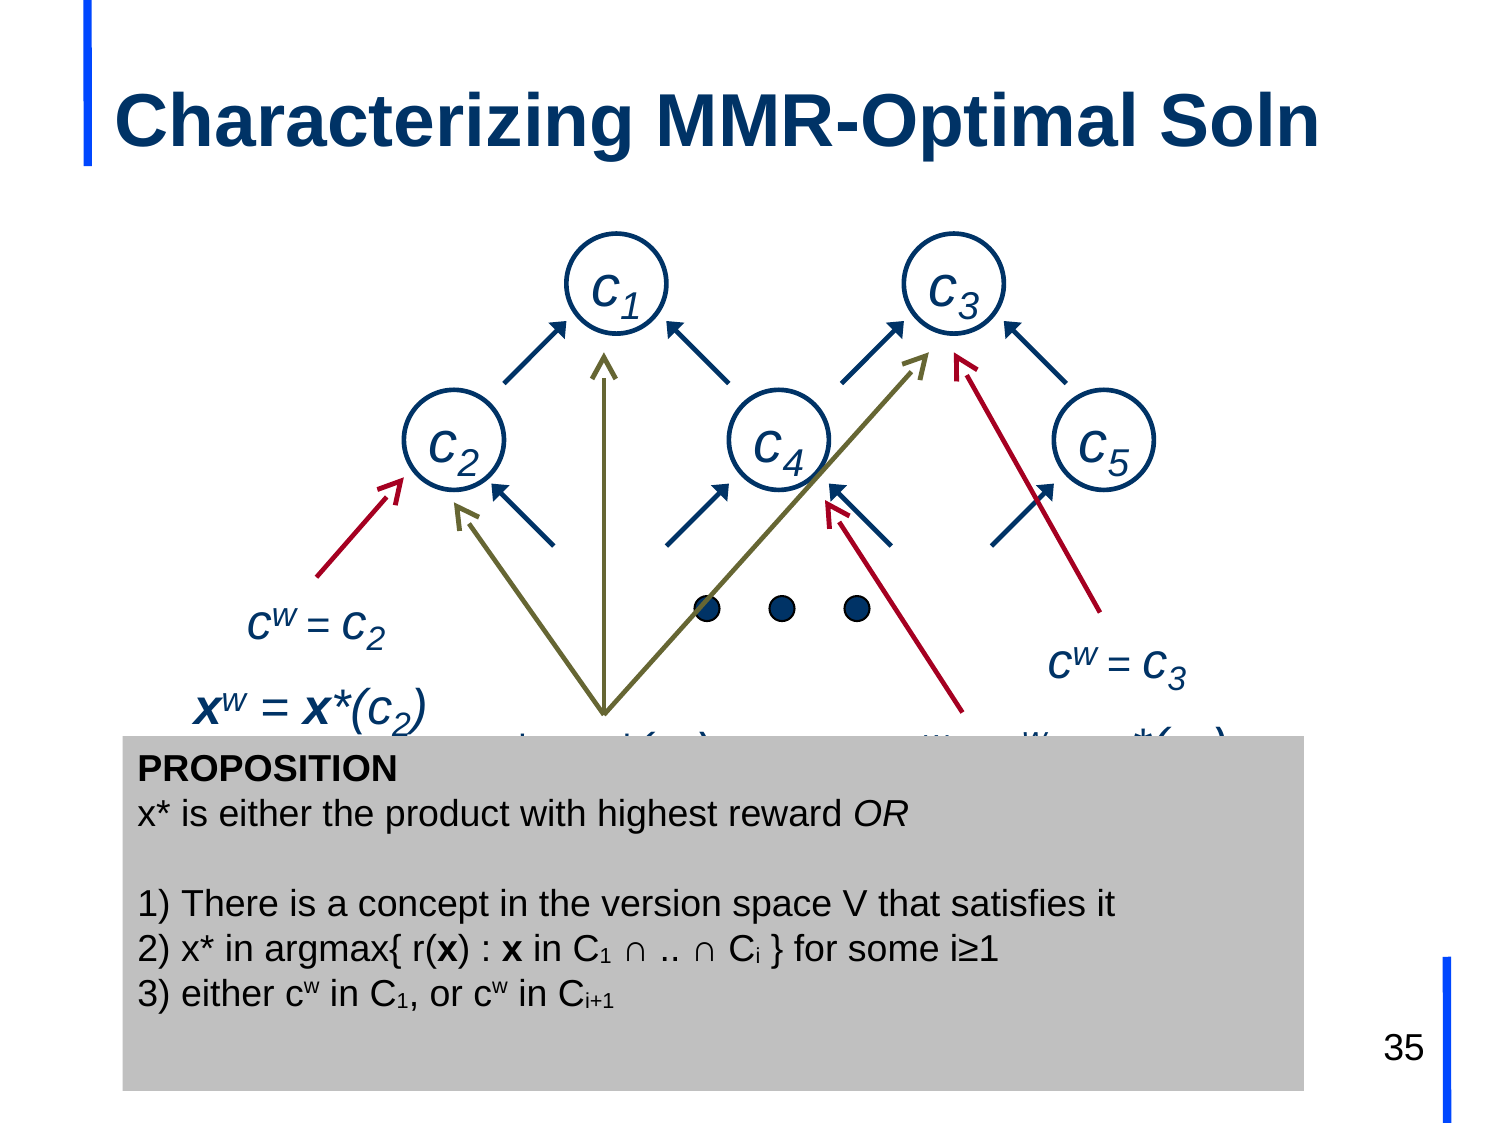

# Characterizing MMR-Optimal Soln
c1
c3
c2
c4
c5
cw = c2
xw = x*(c2)
cw = c3
xw = x*(c3)
cw = c4
xw = x*(c4)
x* = x*(c1)
PROPOSITION
x* is either the product with highest reward OR
1) There is a concept in the version space V that satisfies it
2) x* in argmax{ r(x) : x in C1 ∩ .. ∩ Ci } for some i≥1
3) either cw in C1, or cw in Ci+1
x* = x*(c1  c2)
x* = x*(c1  c2  c3)
35